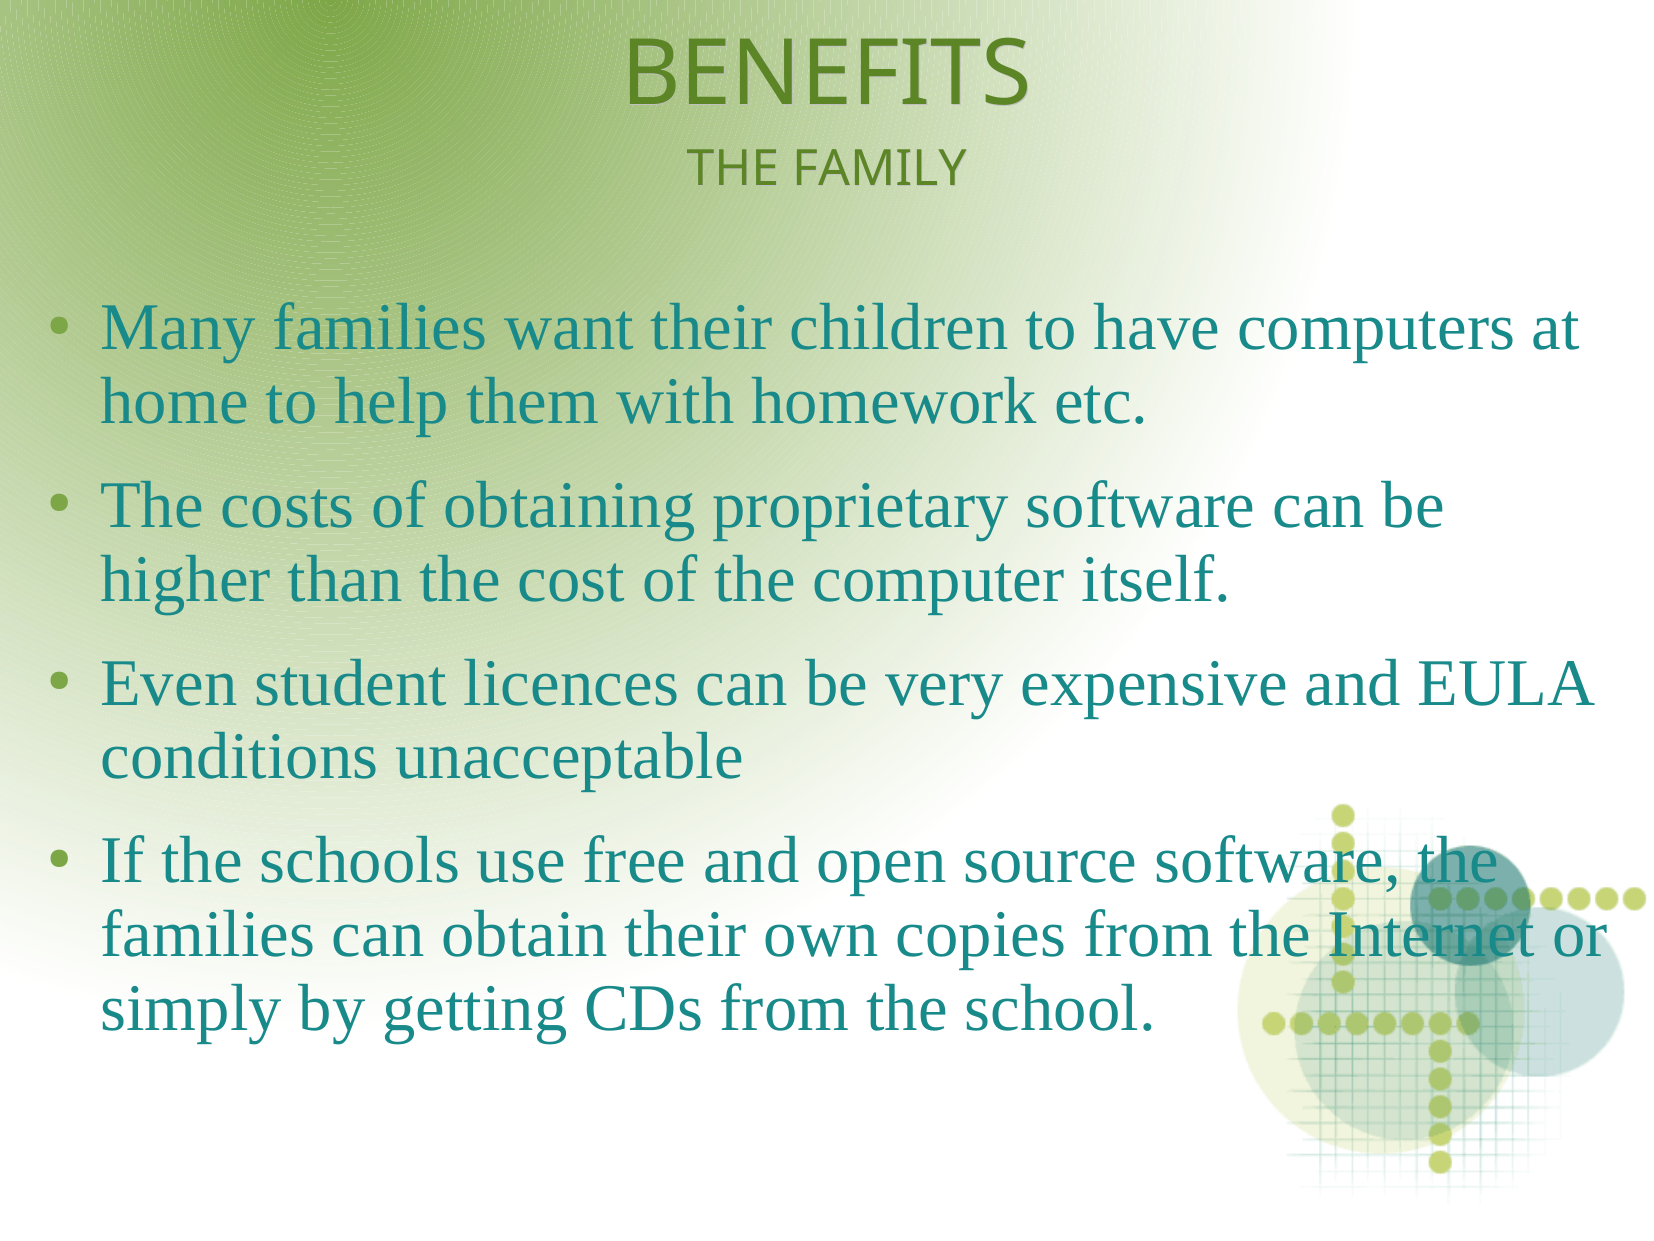

# BENEFITS THE FAMILY
Many families want their children to have computers at home to help them with homework etc.
The costs of obtaining proprietary software can be higher than the cost of the computer itself.
Even student licences can be very expensive and EULA conditions unacceptable
If the schools use free and open source software, the families can obtain their own copies from the Internet or simply by getting CDs from the school.